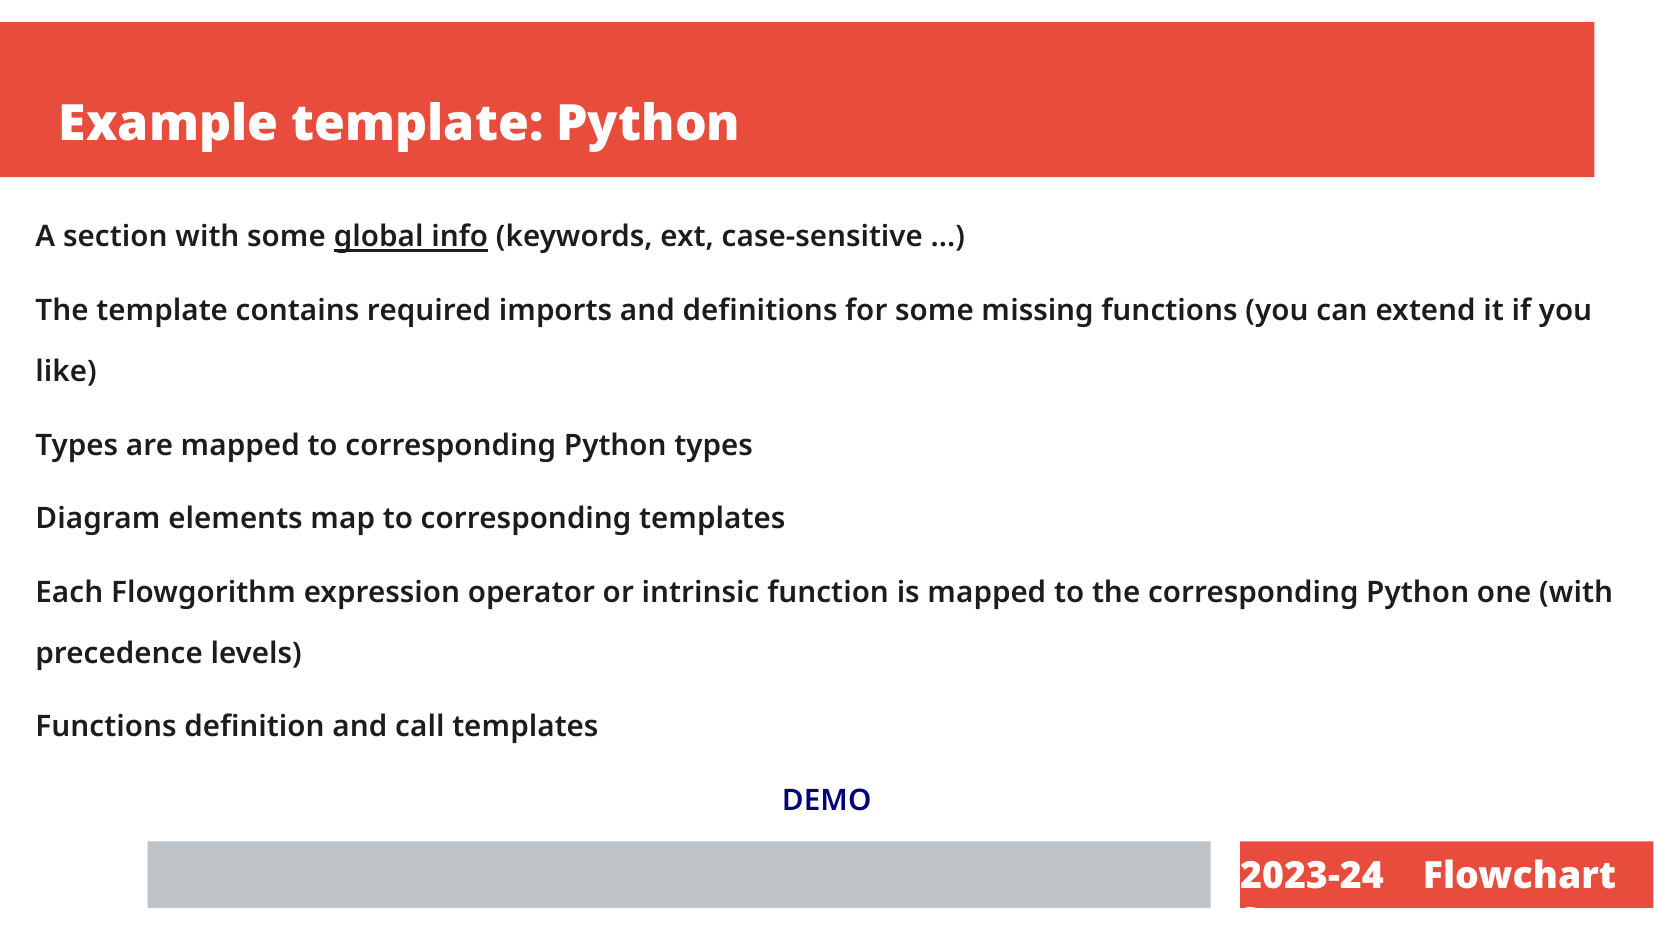

# Example template: Python
A section with some global info (keywords, ext, case-sensitive ...)
The template contains required imports and definitions for some missing functions (you can extend it if you like)
Types are mapped to corresponding Python types
Diagram elements map to corresponding templates
Each Flowgorithm expression operator or intrinsic function is mapped to the corresponding Python one (with precedence levels)
Functions definition and call templates
DEMO
2023-24 Flowcharts